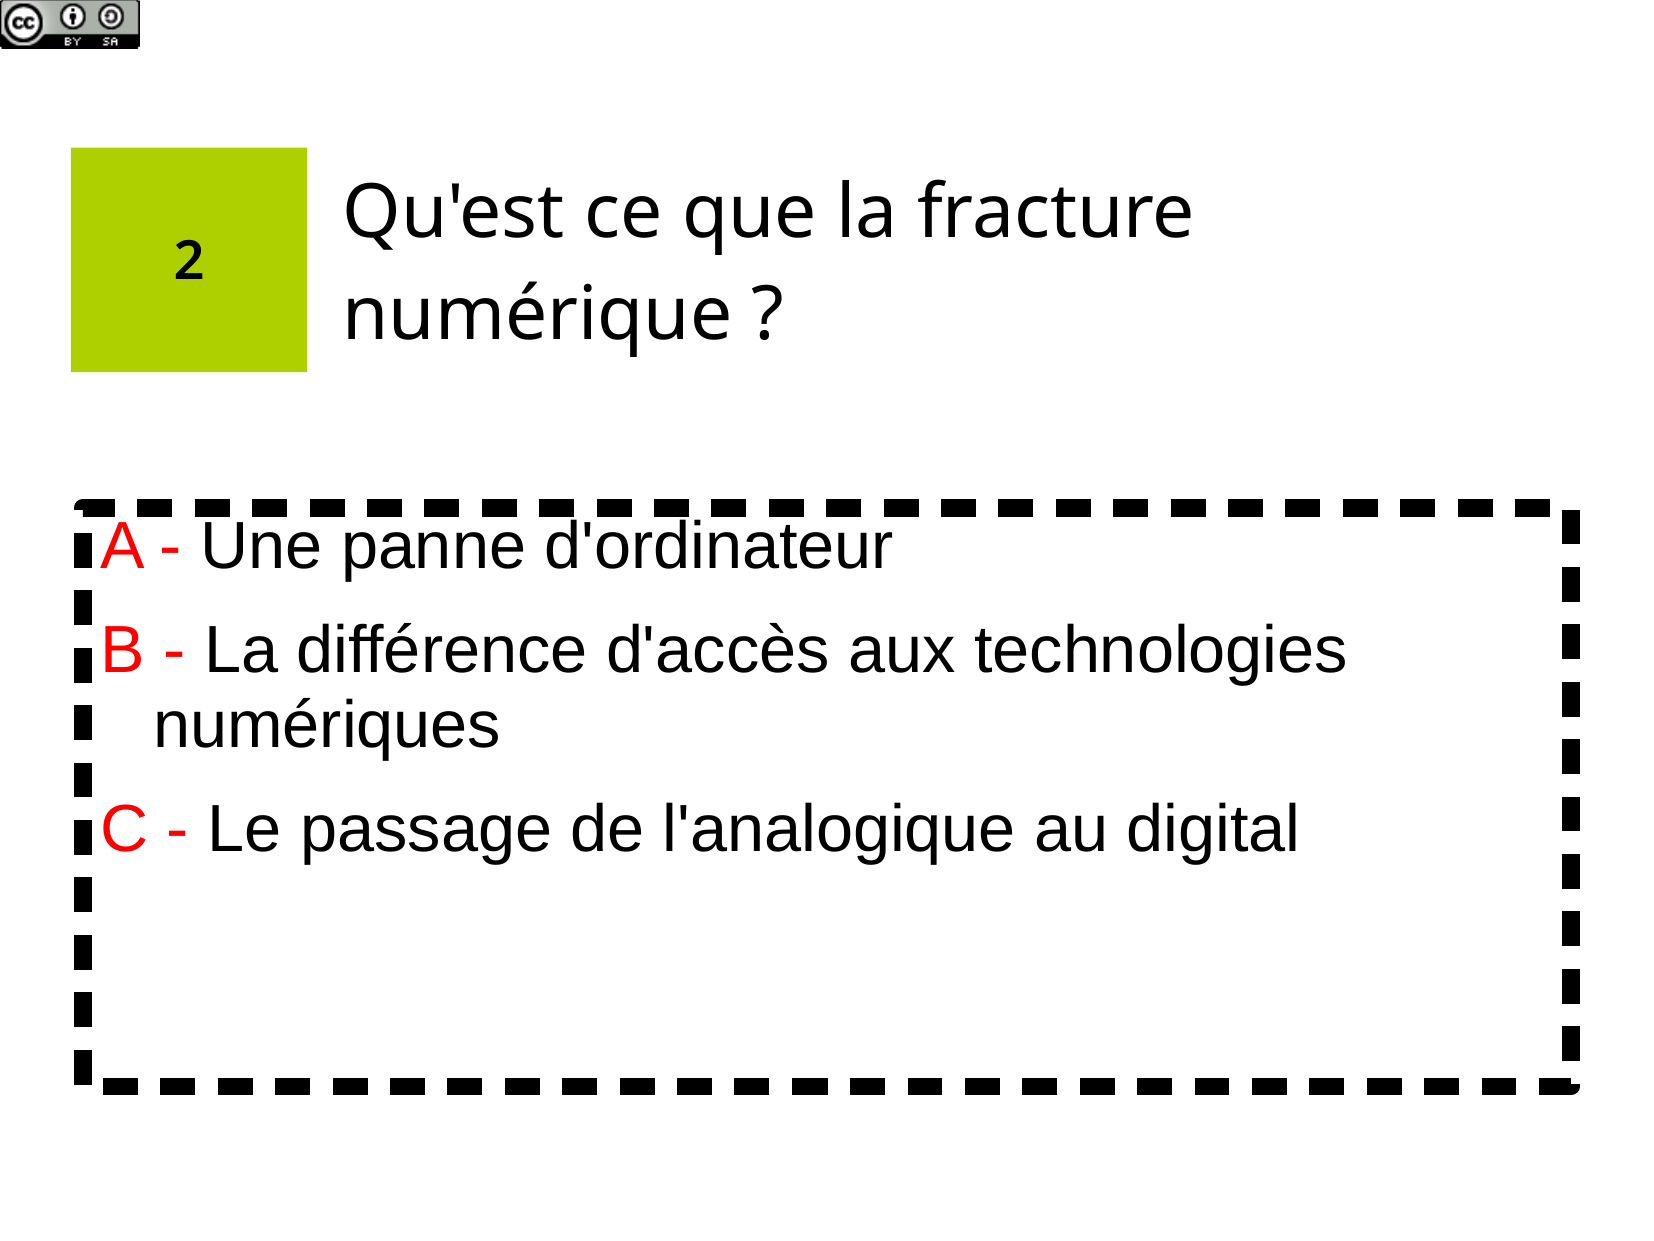

# Qu'est ce que la fracture numérique ?
2
Une panne d'ordinateur
La différence d'accès aux technologies numériques
Le passage de l'analogique au digital